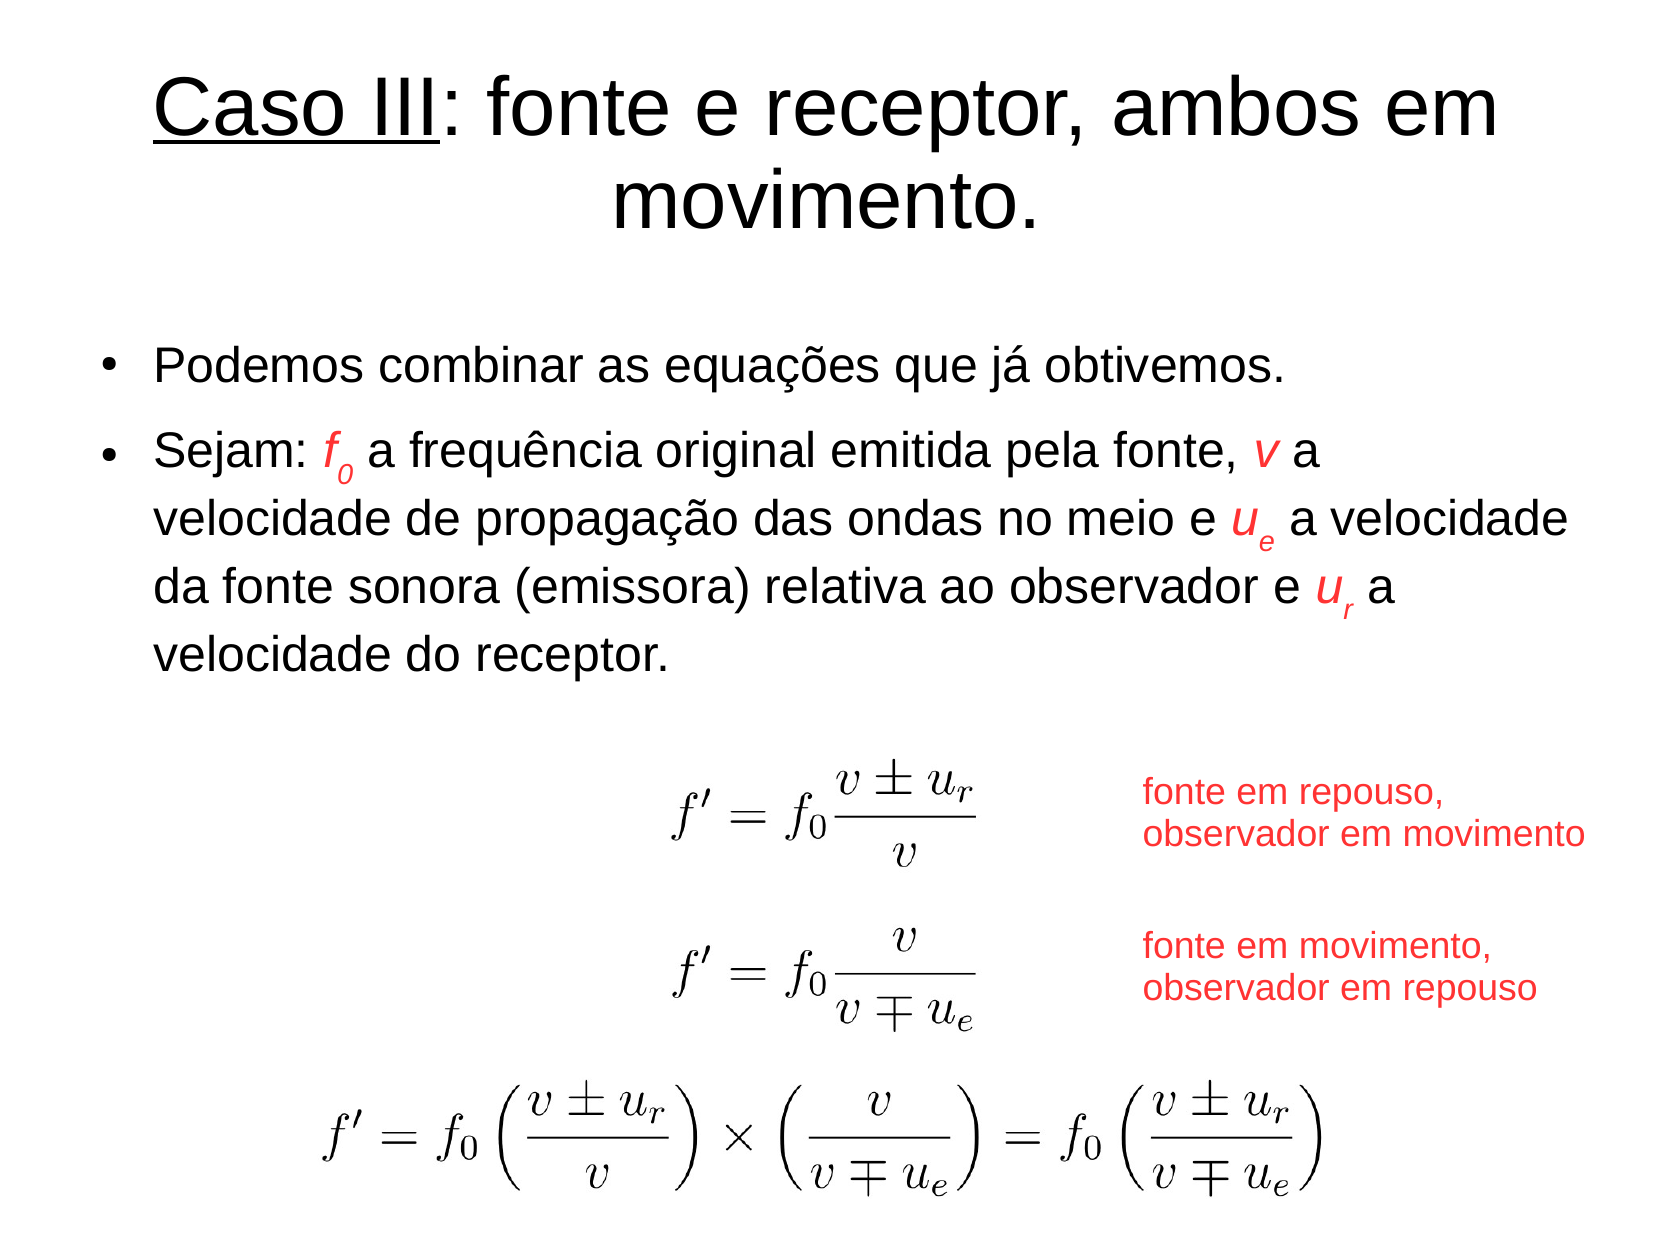

# Caso III: fonte e receptor, ambos em movimento.
Podemos combinar as equações que já obtivemos.
Sejam: f0 a frequência original emitida pela fonte, v a velocidade de propagação das ondas no meio e ue a velocidade da fonte sonora (emissora) relativa ao observador e ur a velocidade do receptor.
fonte em repouso,
observador em movimento
fonte em movimento,
observador em repouso